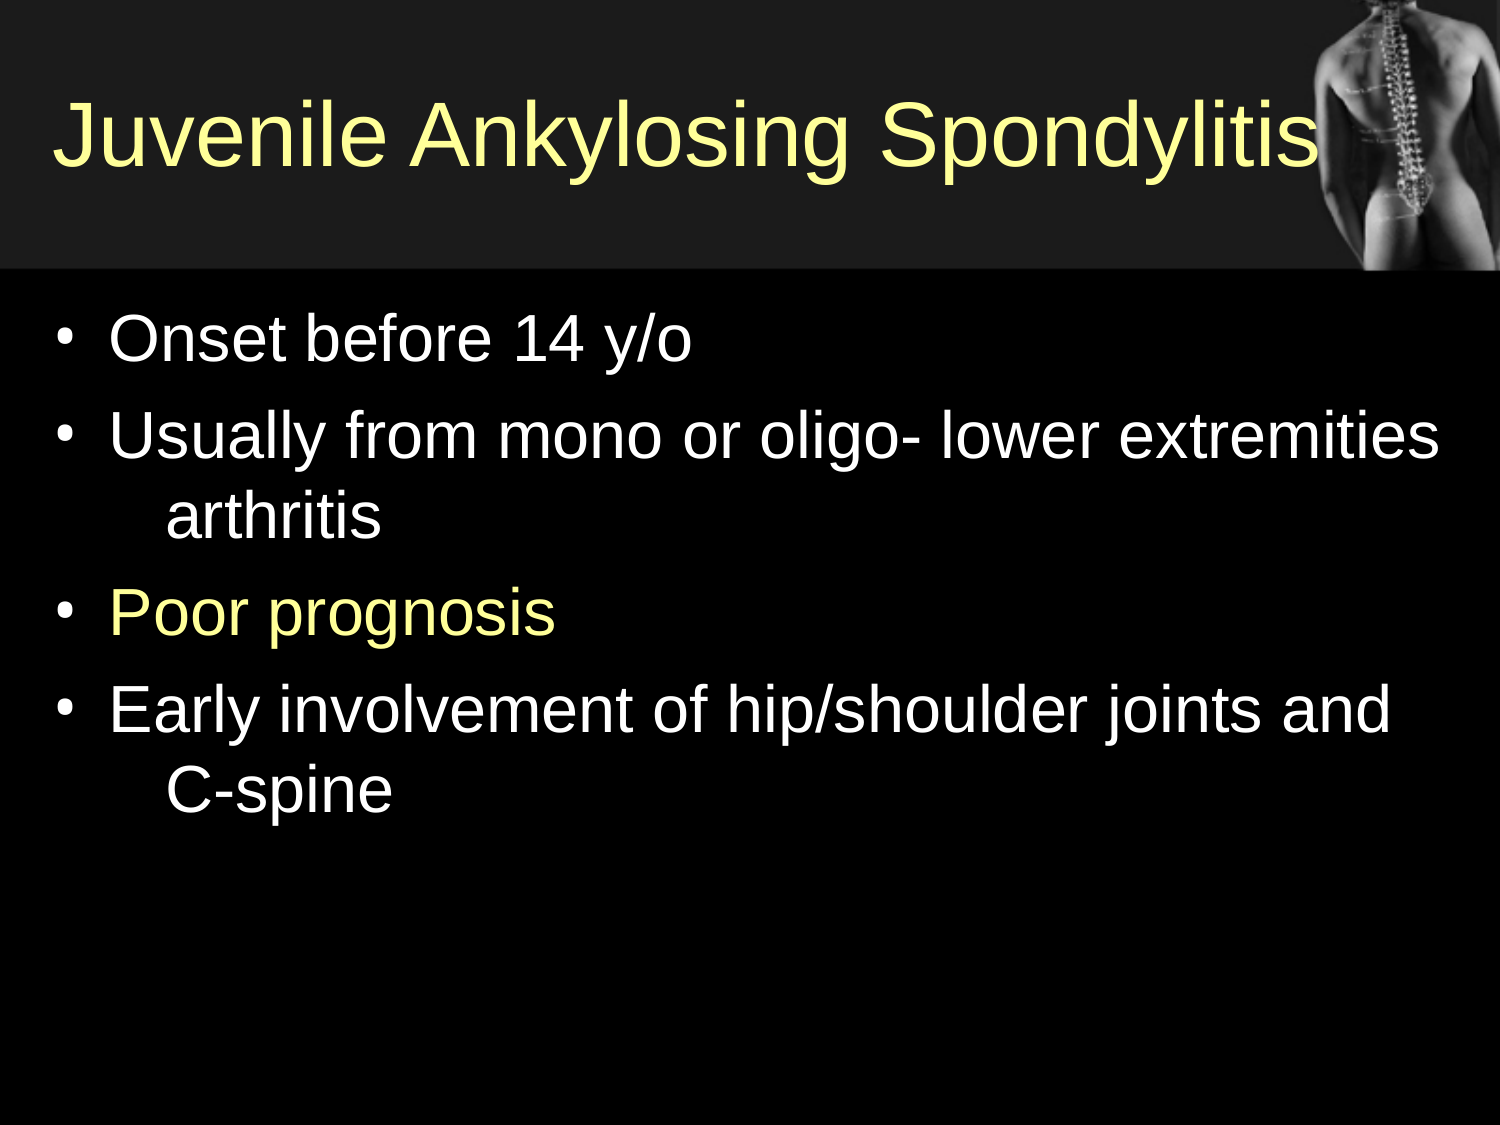

# Juvenile Ankylosing Spondylitis
Onset before 14 y/o
Usually from mono or oligo- lower extremities arthritis
Poor prognosis
Early involvement of hip/shoulder joints and C-spine